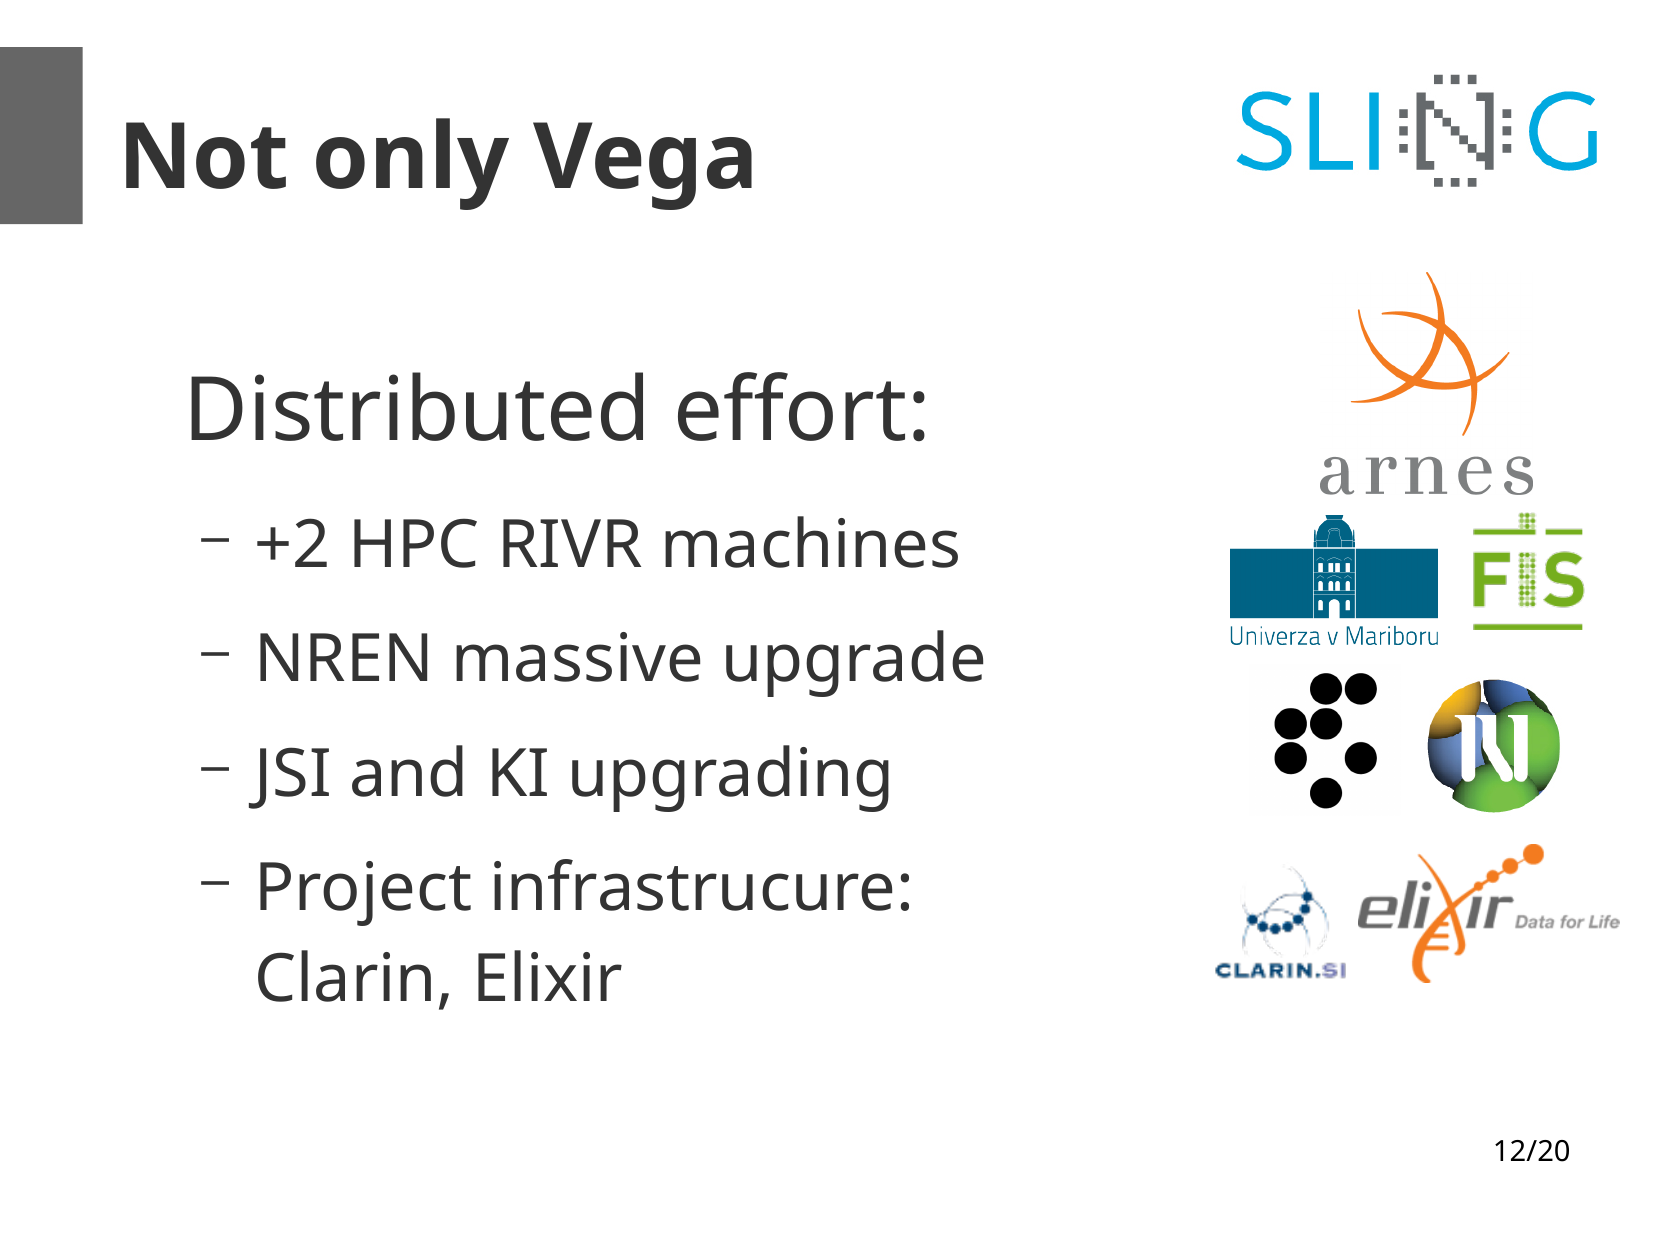

# Not only Vega
Distributed effort:
+2 HPC RIVR machines
NREN massive upgrade
JSI and KI upgrading
Project infrastrucure:
Clarin, Elixir
12